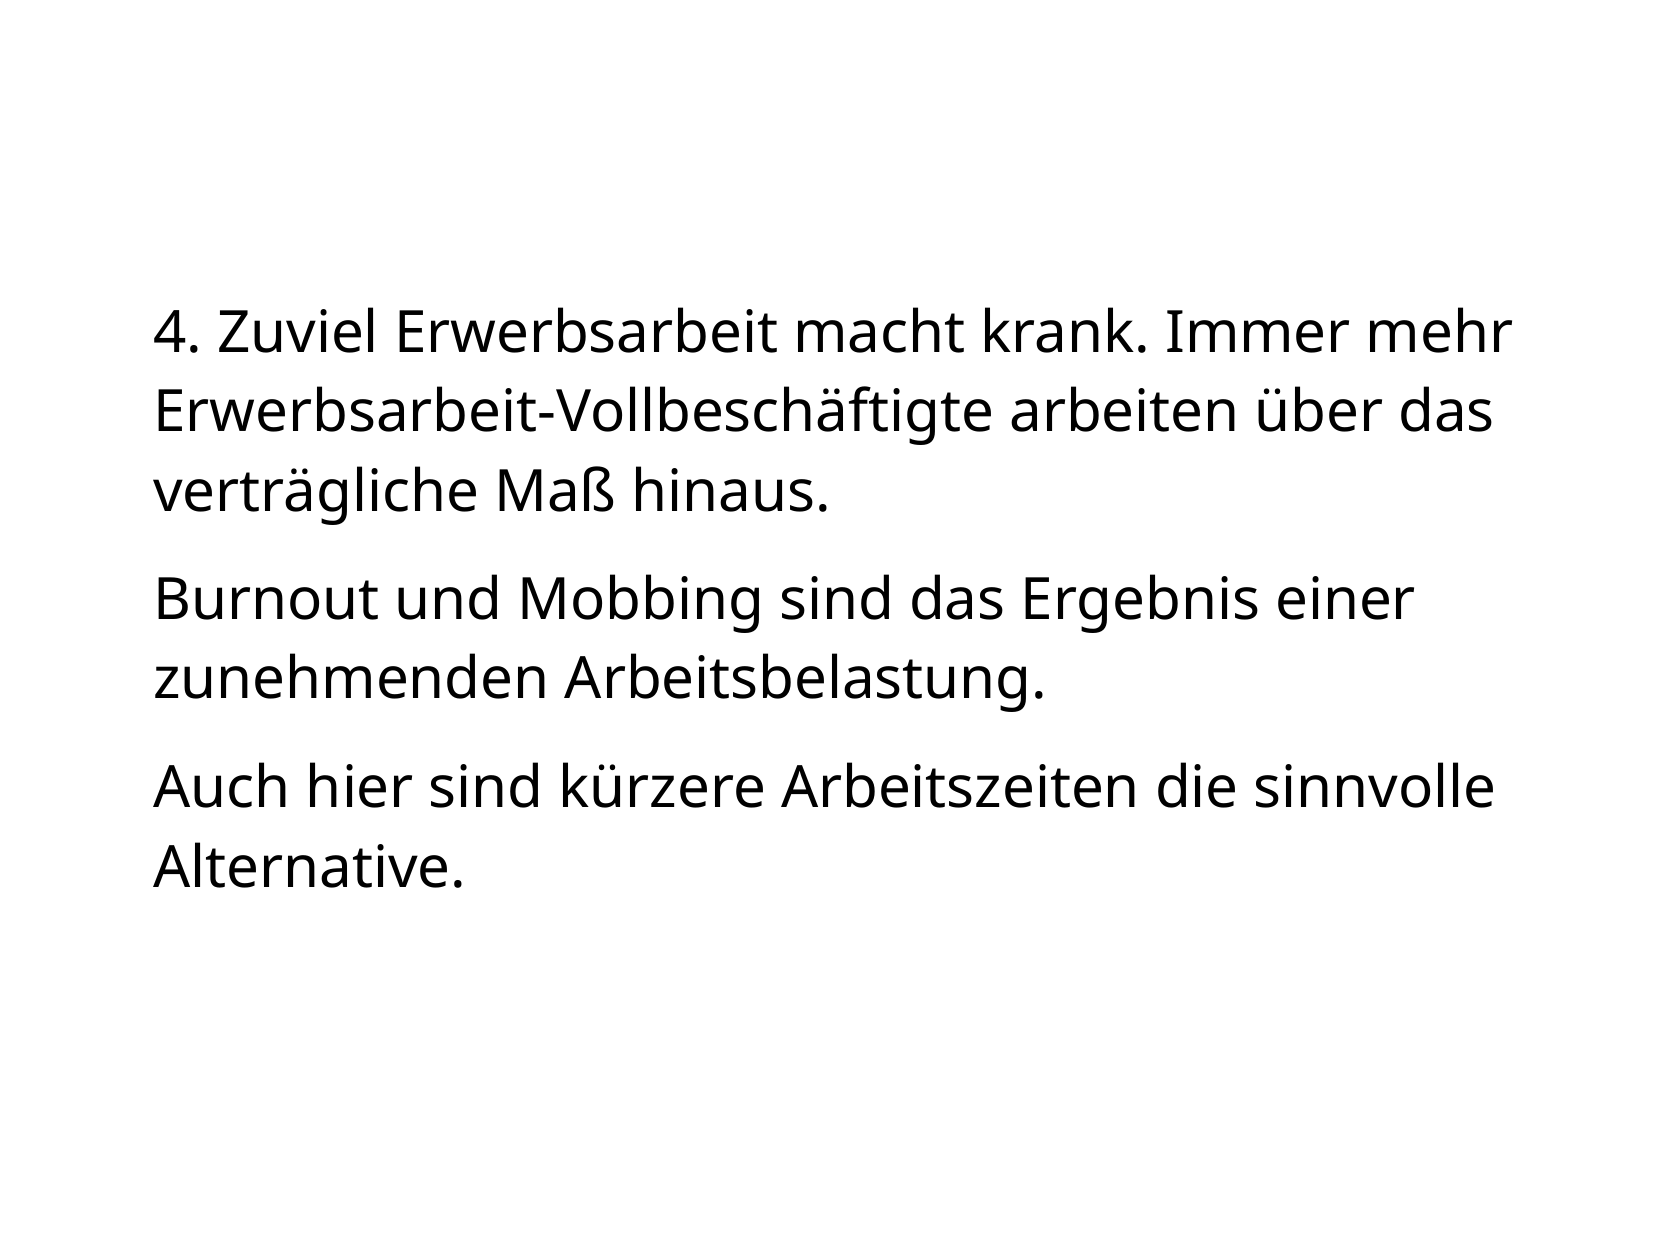

#
4. Zuviel Erwerbsarbeit macht krank. Immer mehr Erwerbsarbeit-Vollbeschäftigte arbeiten über das verträgliche Maß hinaus.
Burnout und Mobbing sind das Ergebnis einer zunehmenden Arbeitsbelastung.
Auch hier sind kürzere Arbeitszeiten die sinnvolle Alternative.